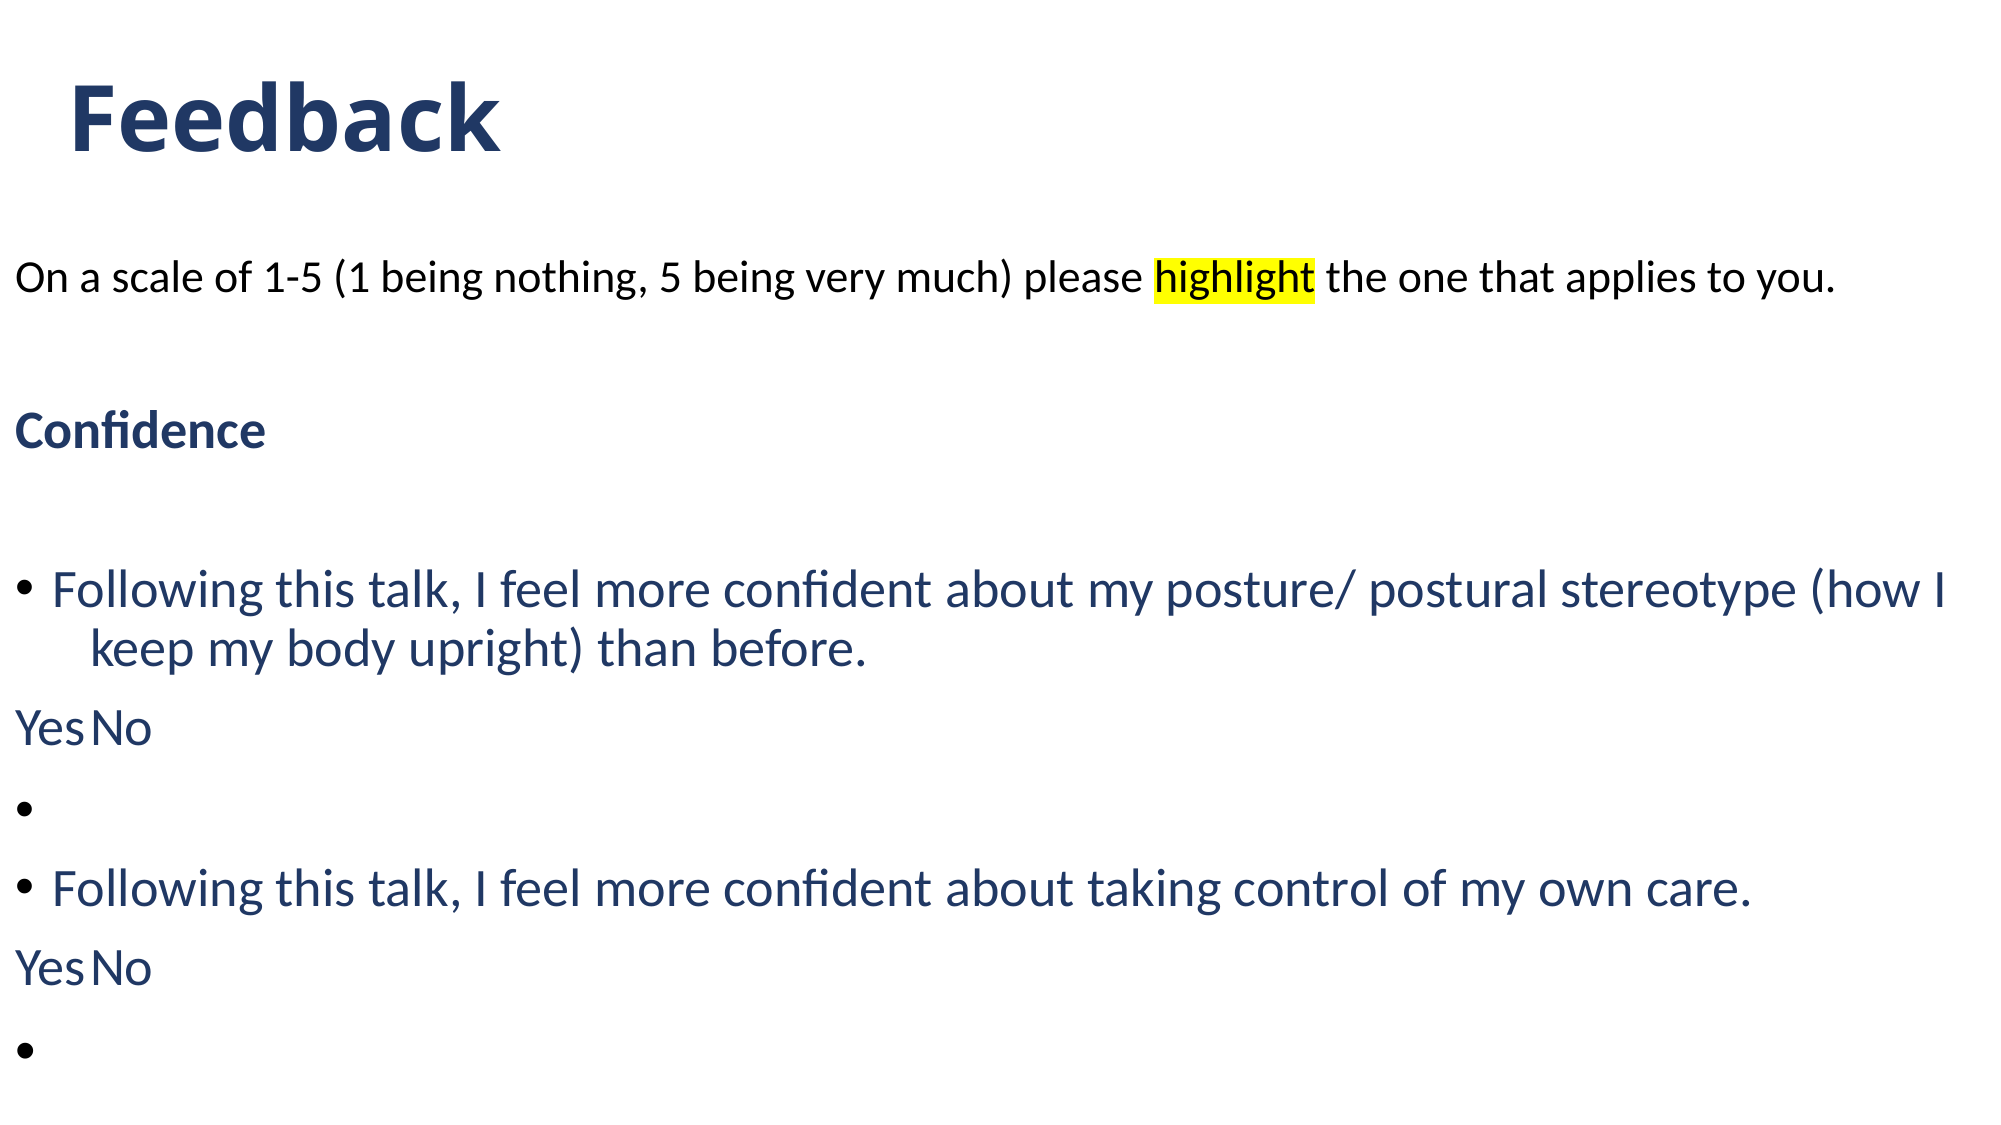

# Feedback
On a scale of 1-5 (1 being nothing, 5 being very much) please highlight the one that applies to you.
Confidence
Following this talk, I feel more confident about my posture/ postural stereotype (how I keep my body upright) than before.
Yes	No
Following this talk, I feel more confident about taking control of my own care.
Yes	No